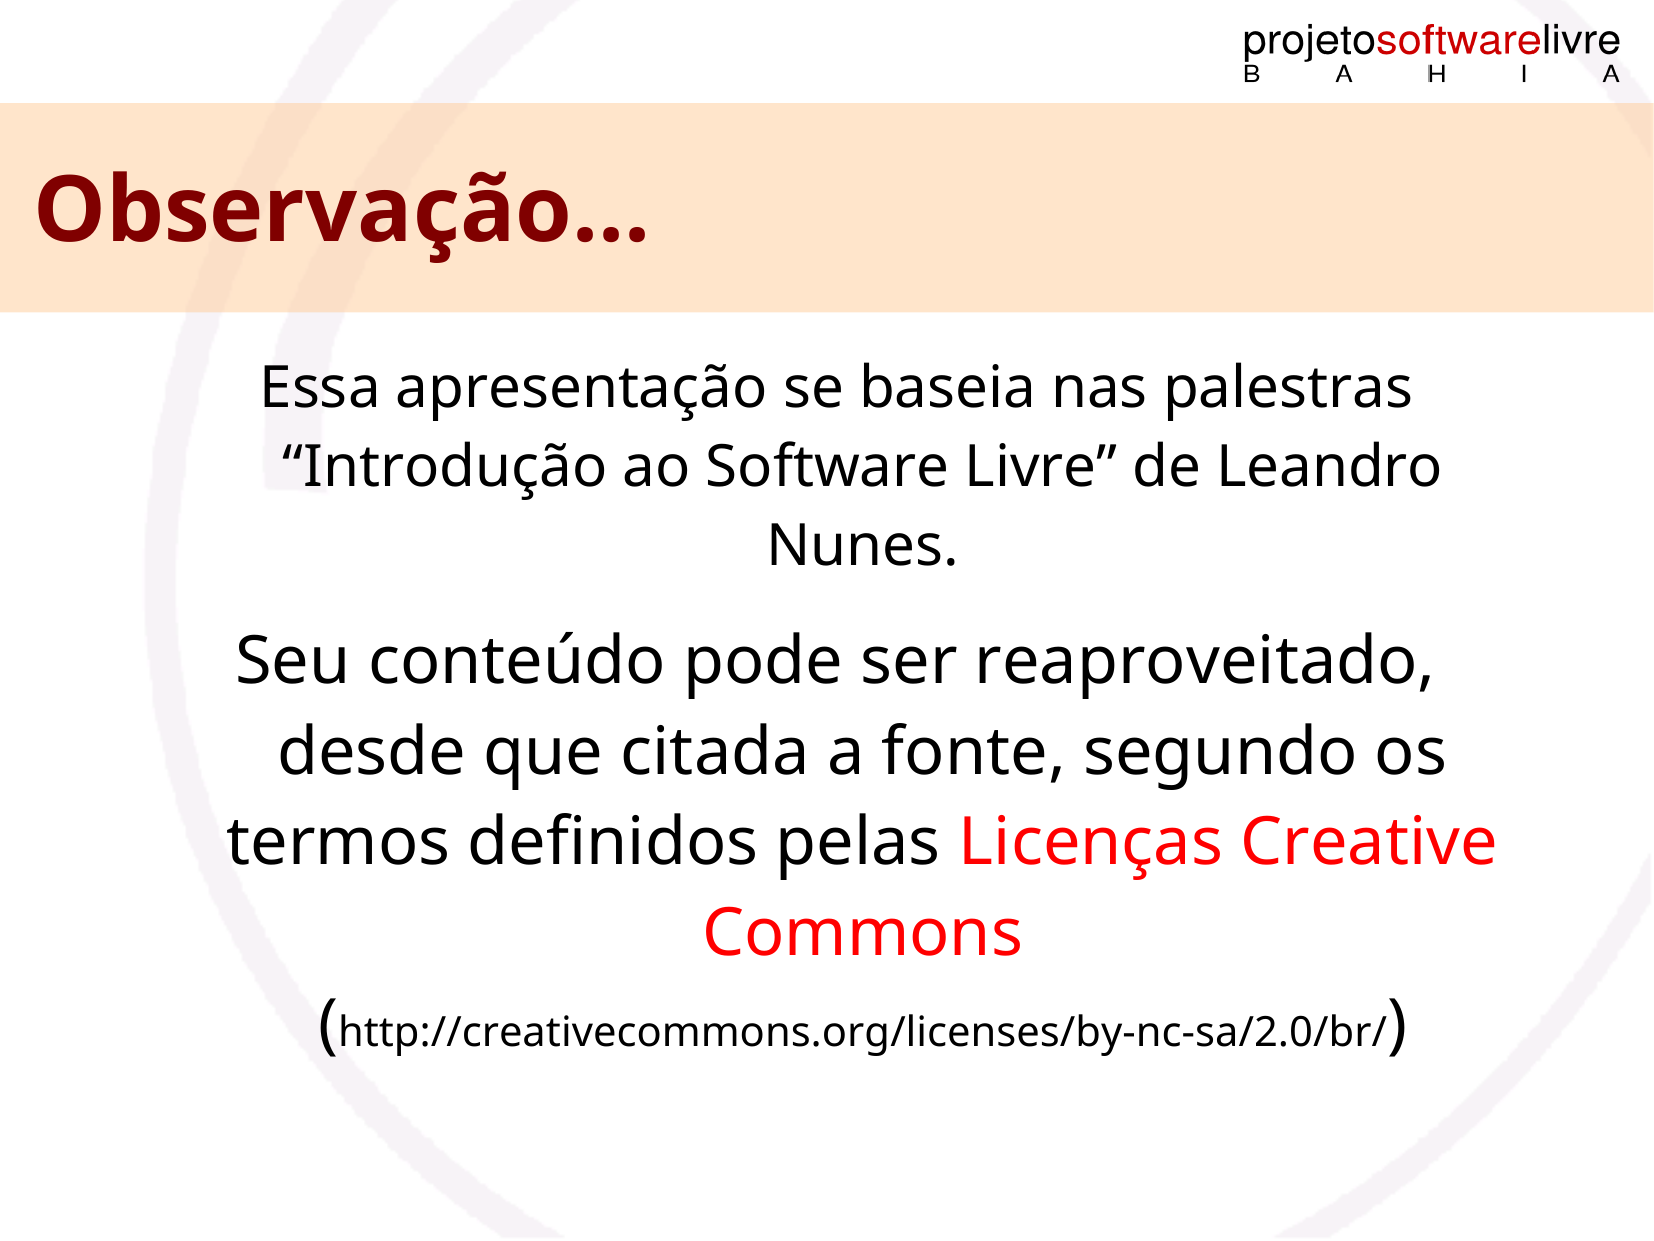

# Observação...
Essa apresentação se baseia nas palestras “Introdução ao Software Livre” de Leandro Nunes.
Seu conteúdo pode ser reaproveitado, desde que citada a fonte, segundo os termos definidos pelas Licenças Creative Commons (http://creativecommons.org/licenses/by-nc-sa/2.0/br/)